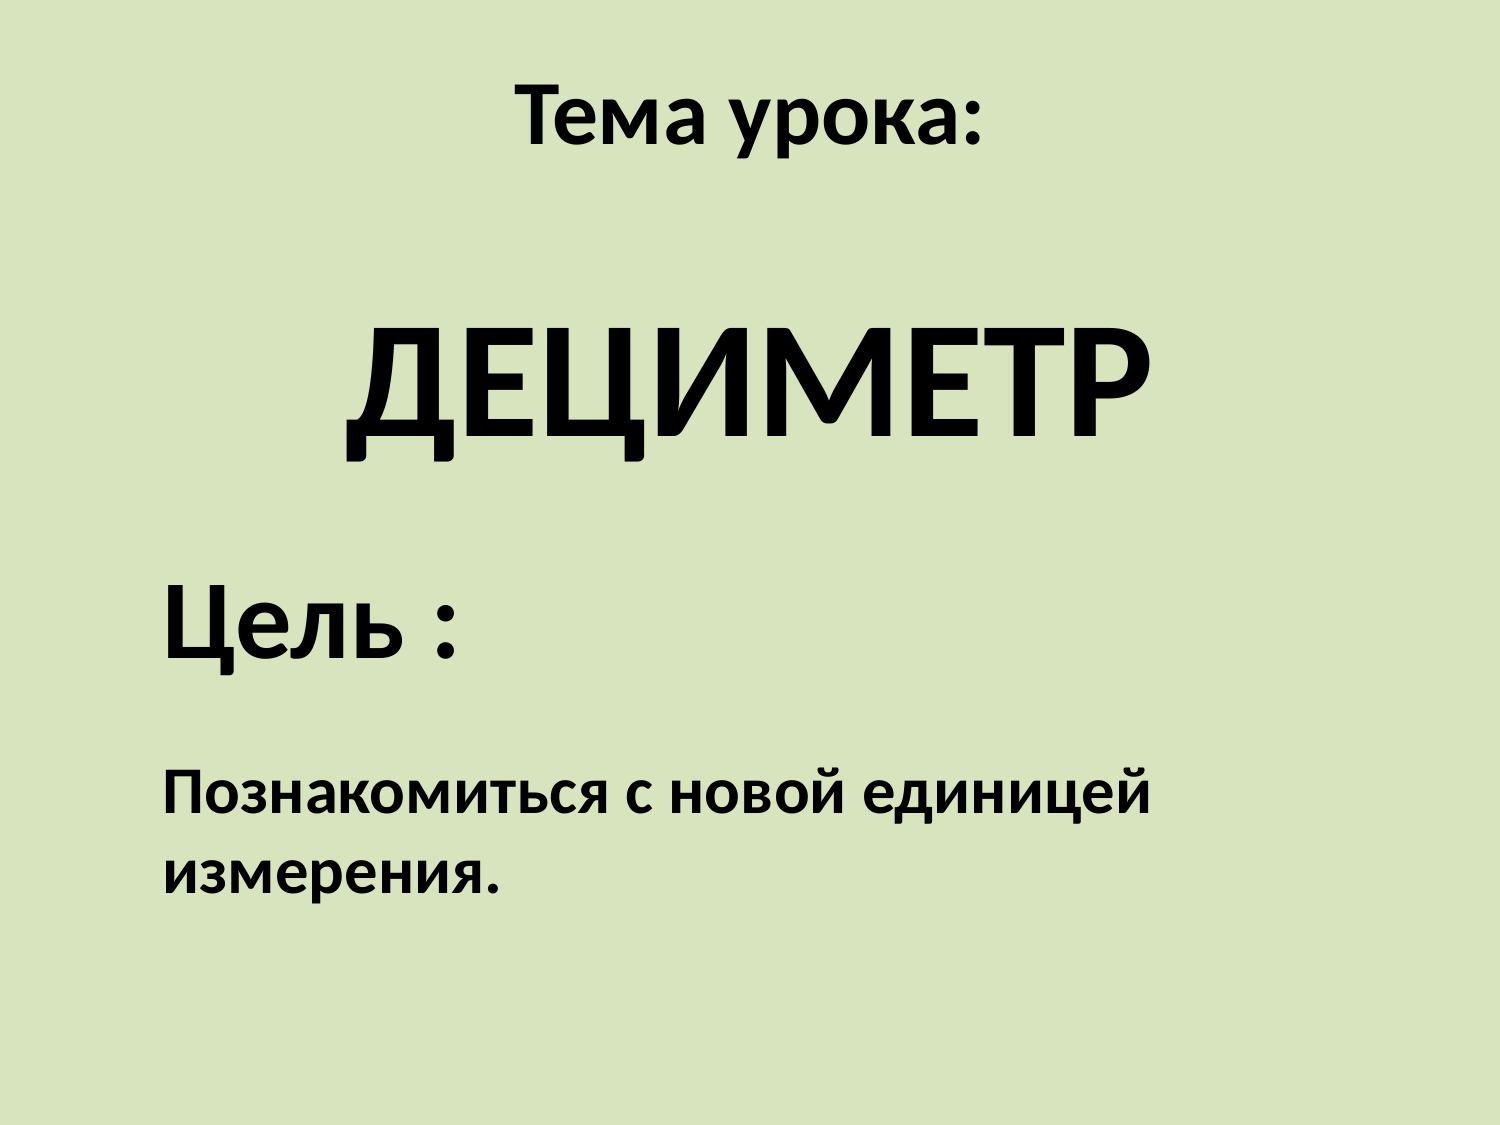

# Тема урока:
ДЕЦИМЕТР
Цель :
Познакомиться с новой единицей измерения.